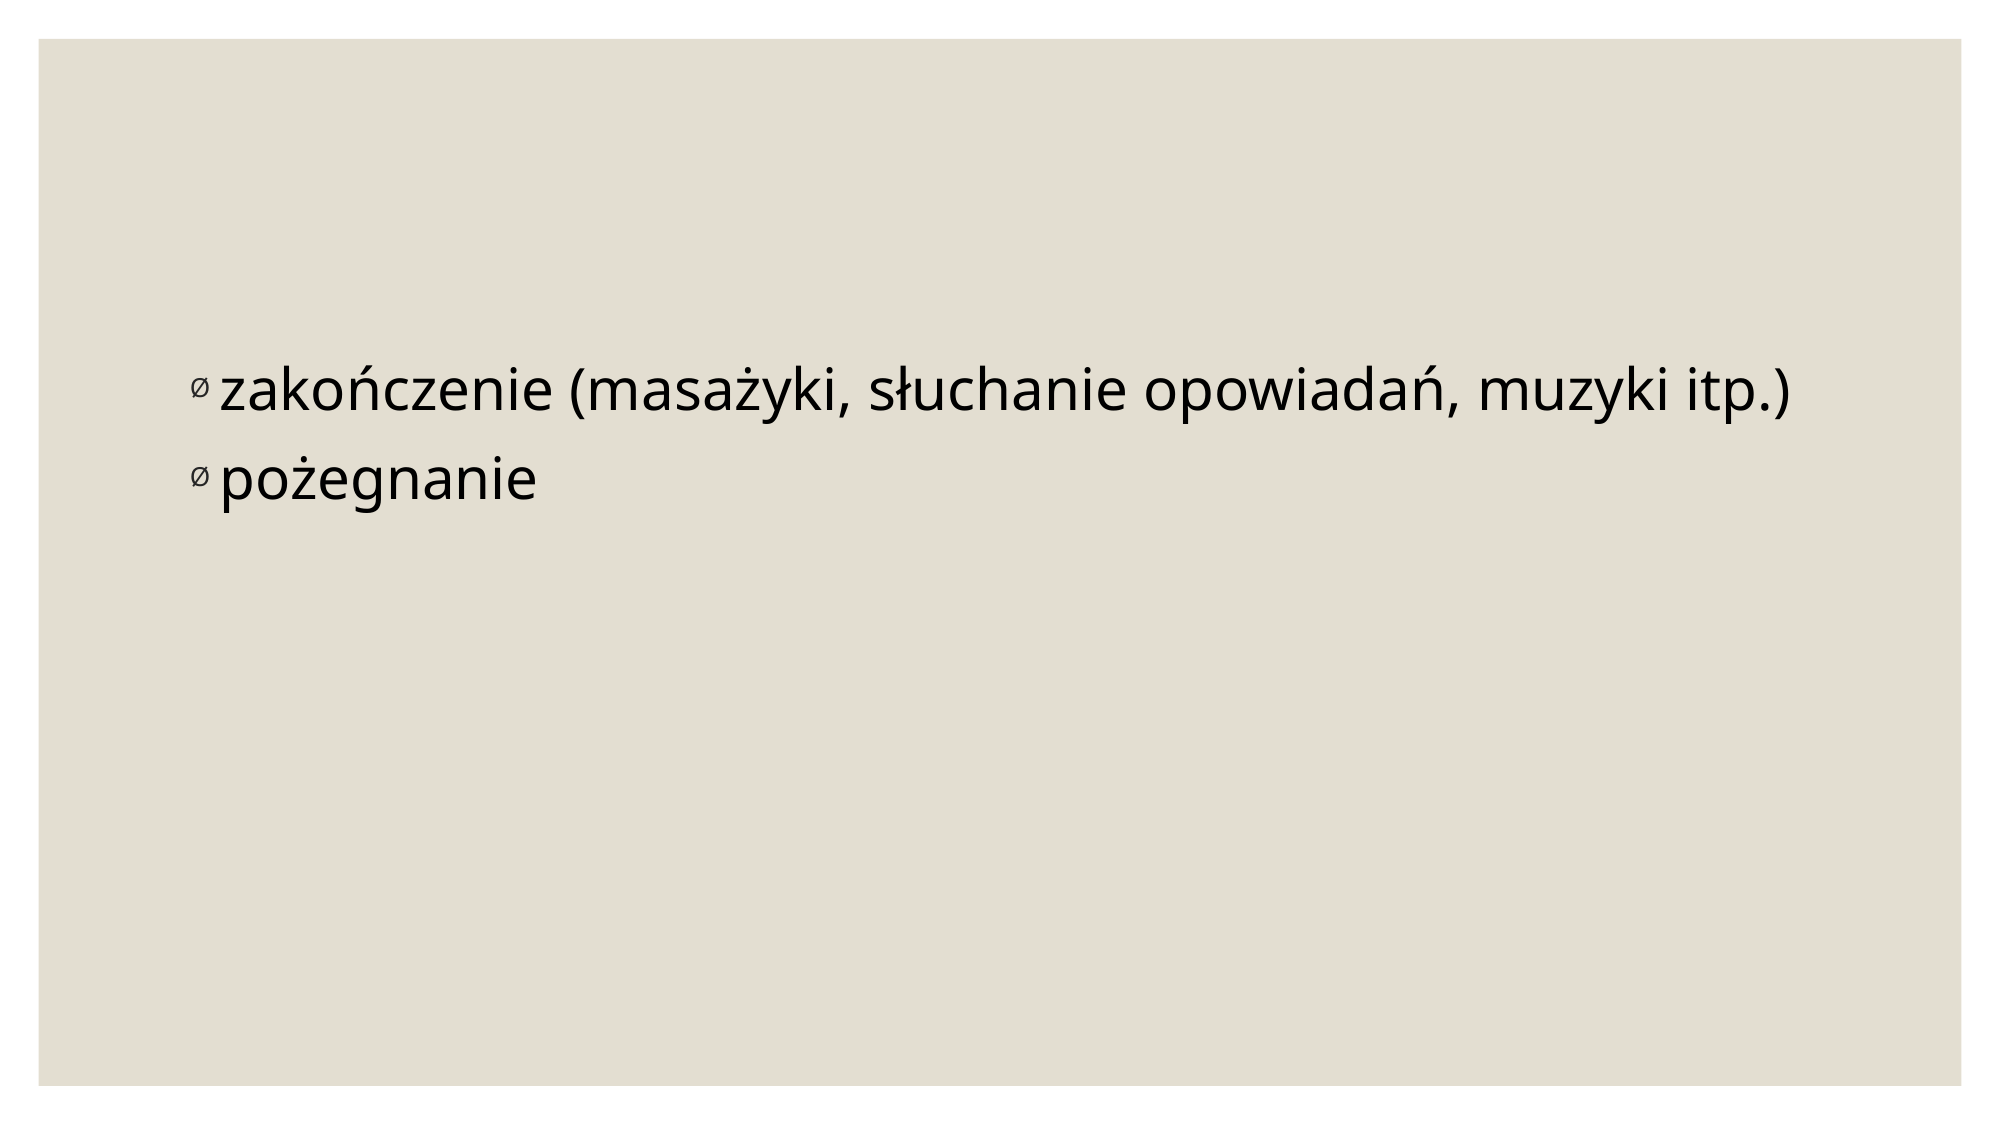

#
zakończenie (masażyki, słuchanie opowiadań, muzyki itp.)
pożegnanie